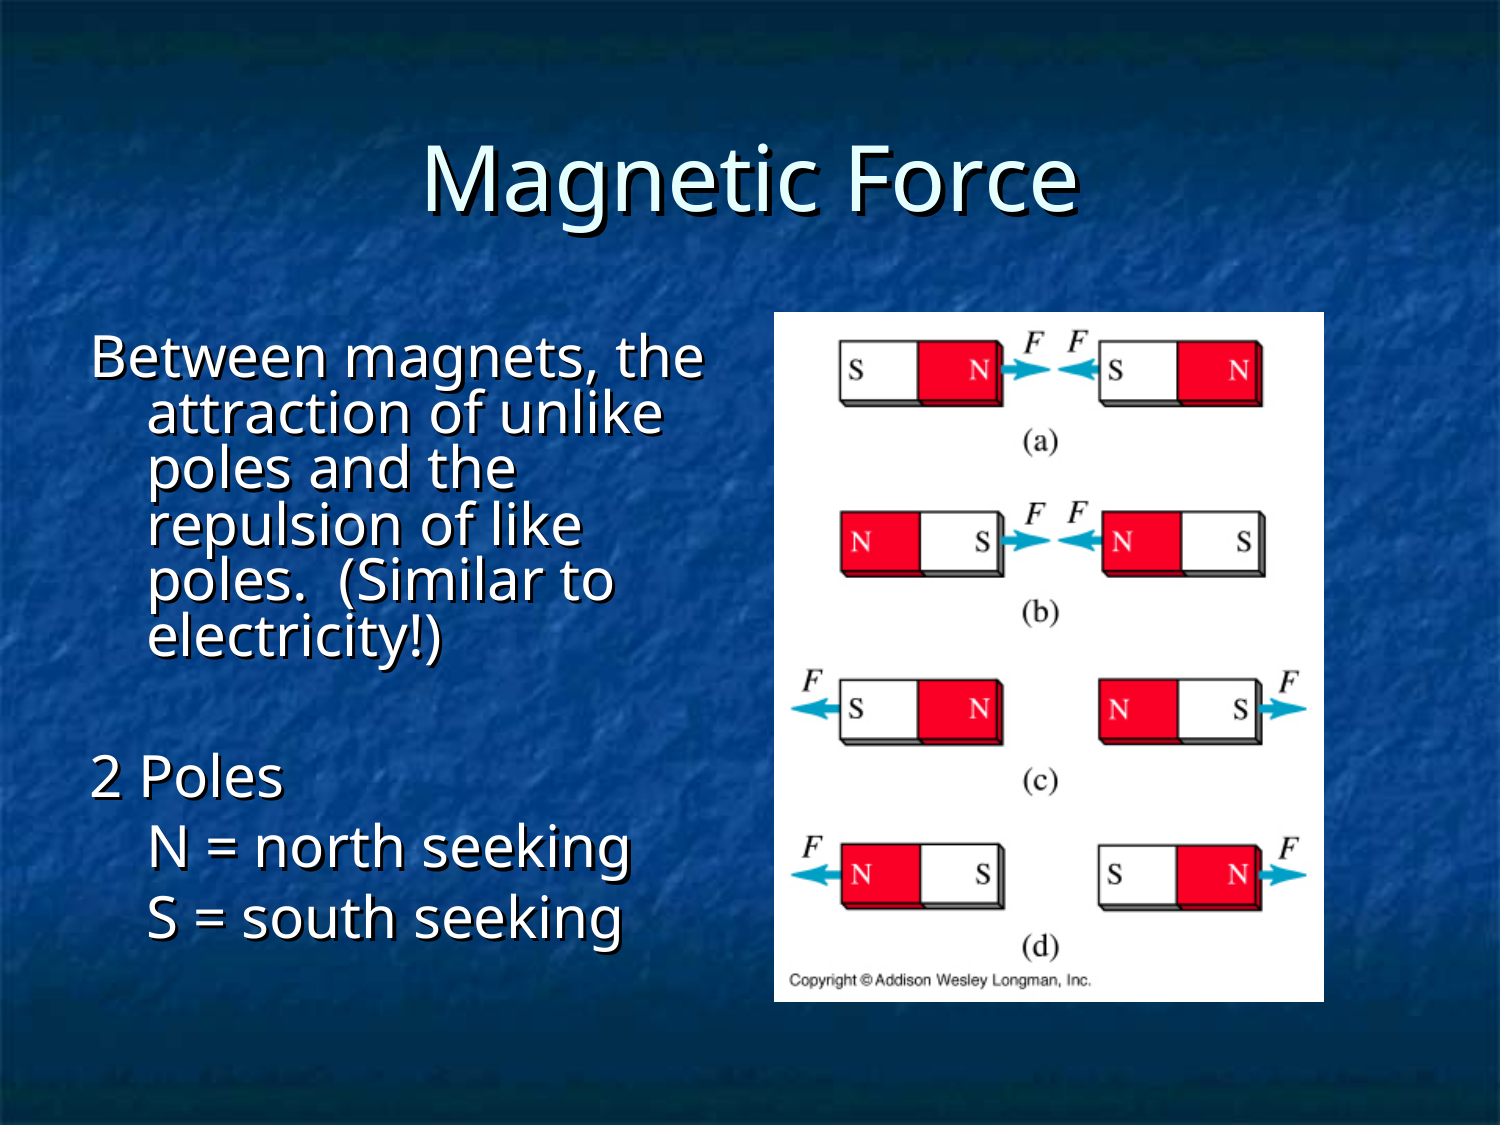

# Magnetic Force
Between magnets, the attraction of unlike poles and the repulsion of like poles. (Similar to electricity!)
2 Poles
	N = north seeking
	S = south seeking